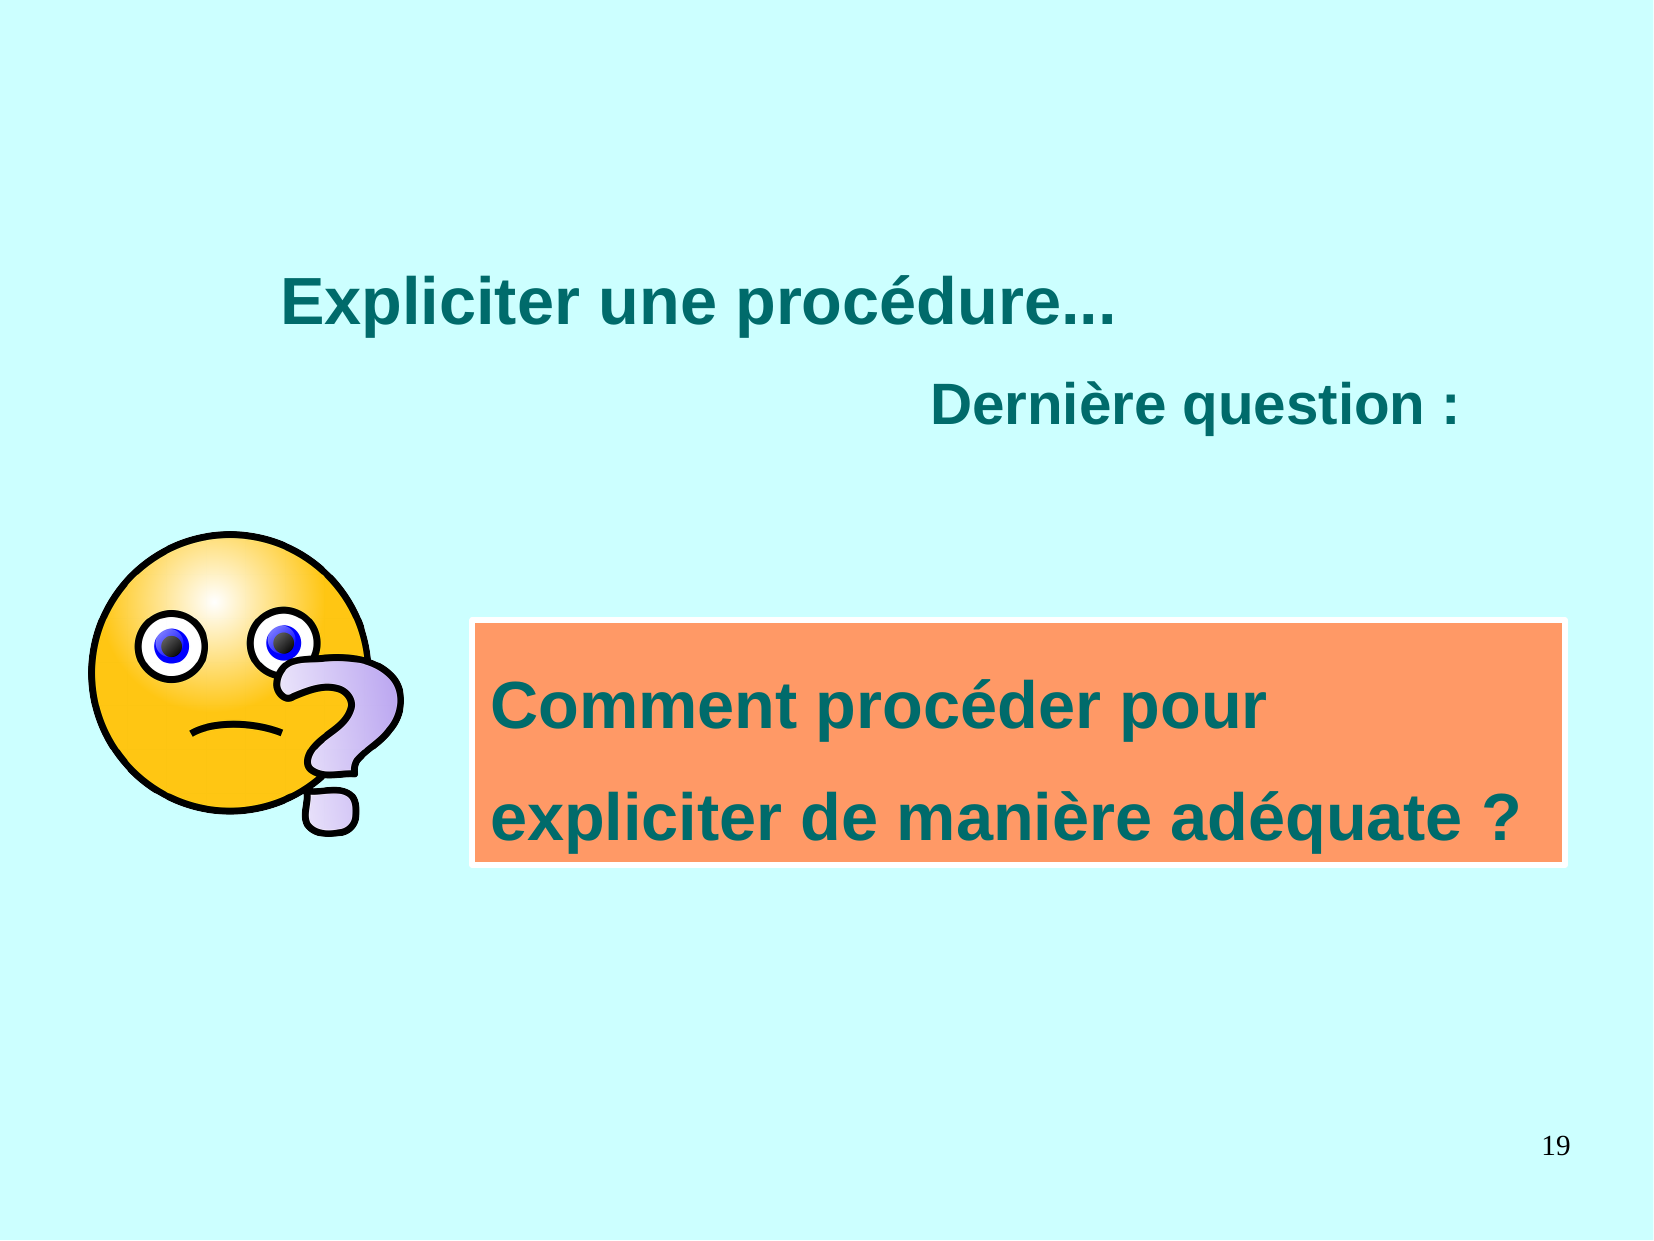

Expliciter une procédure...
Dernière question :
Comment procéder pour expliciter de manière adéquate ?
19